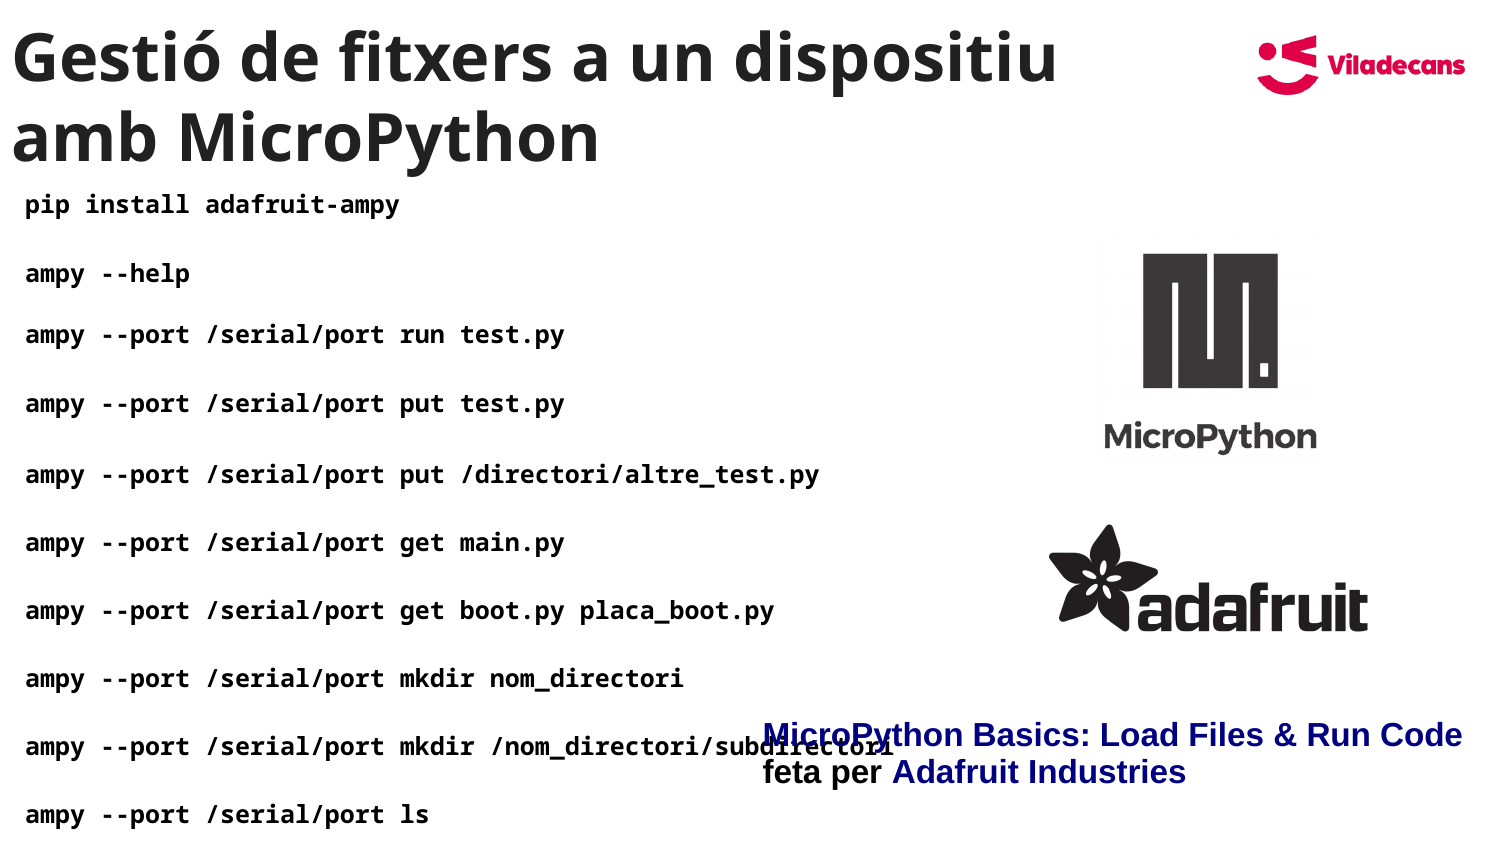

# Gestió de fitxers a un dispositiu amb MicroPython
pip install adafruit-ampy
ampy --help
ampy --port /serial/port run test.py
ampy --port /serial/port put test.py
ampy --port /serial/port put /directori/altre_test.py
ampy --port /serial/port get main.py
ampy --port /serial/port get boot.py placa_boot.py
ampy --port /serial/port mkdir nom_directori
ampy --port /serial/port mkdir /nom_directori/subdirectori
ampy --port /serial/port ls
ampy --port /serial/port rm fitxer.py
ampy --port /serial/port rmdir /ruta/absoluta
MicroPython Basics: Load Files & Run Code
feta per Adafruit Industries